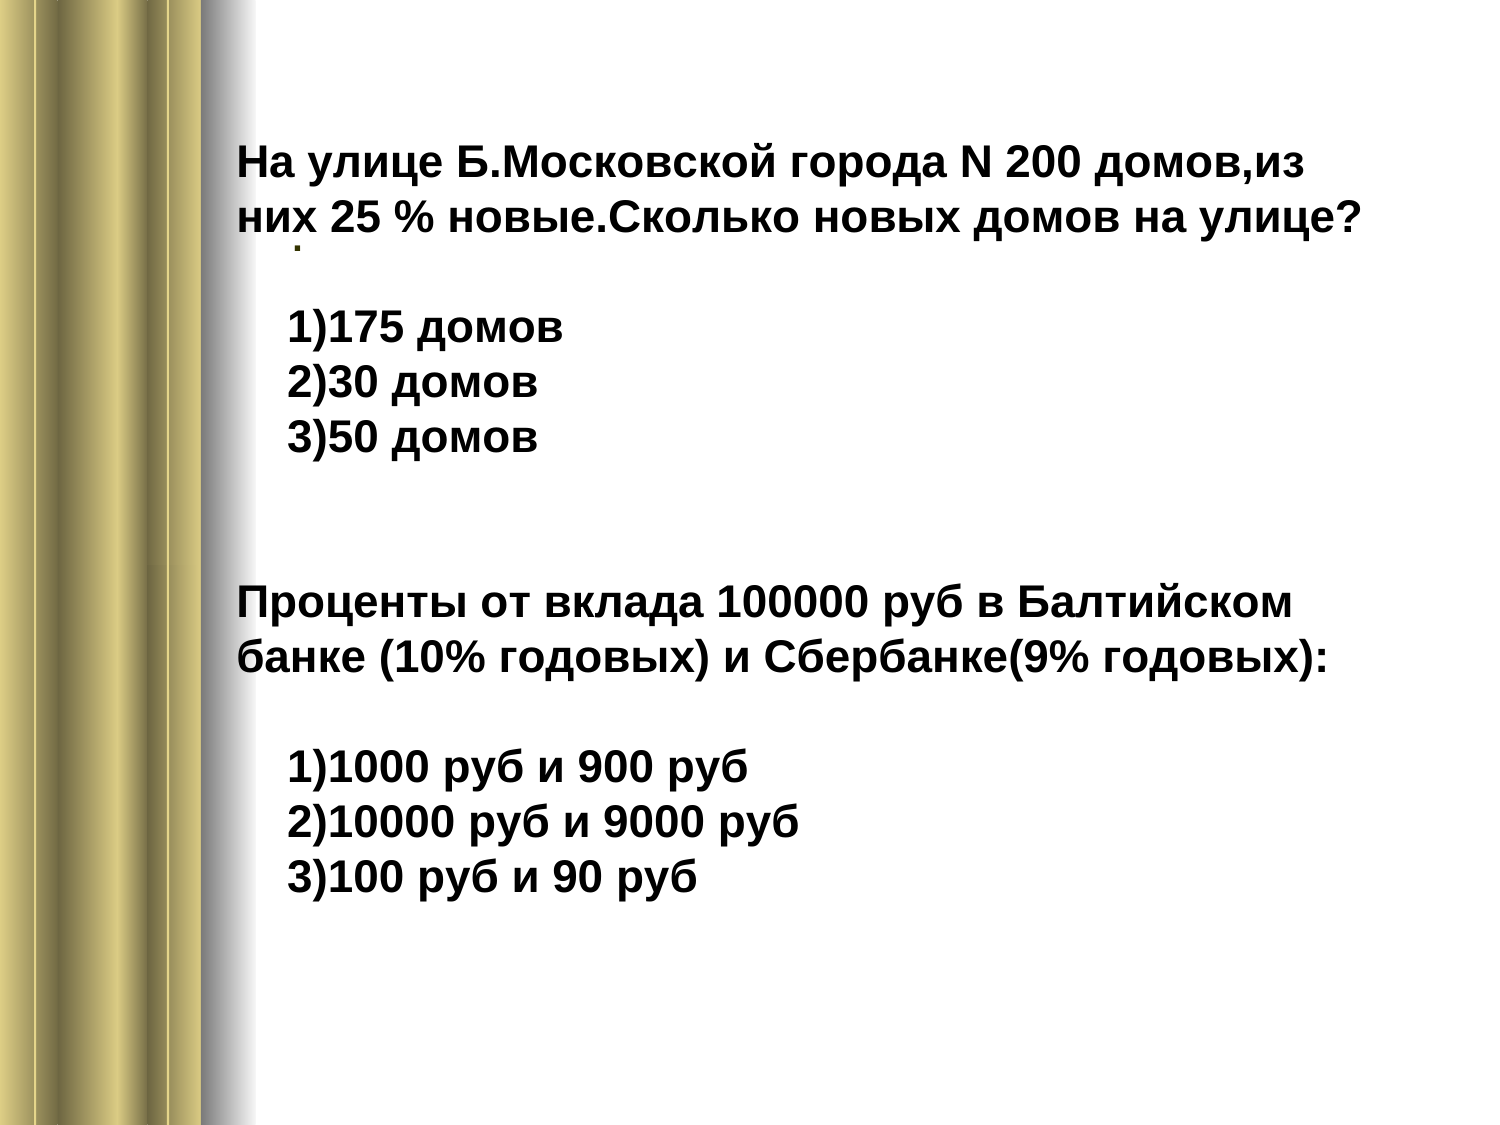

# На улице Б.Московской города N 200 домов,из них 25 % новые.Сколько новых домов на улице? 1)175 домов 2)30 домов 3)50 домов Проценты от вклада 100000 руб в Балтийском банке (10% годовых) и Сбербанке(9% годовых): 1)1000 руб и 900 руб 2)10000 руб и 9000 руб 3)100 руб и 90 руб
.